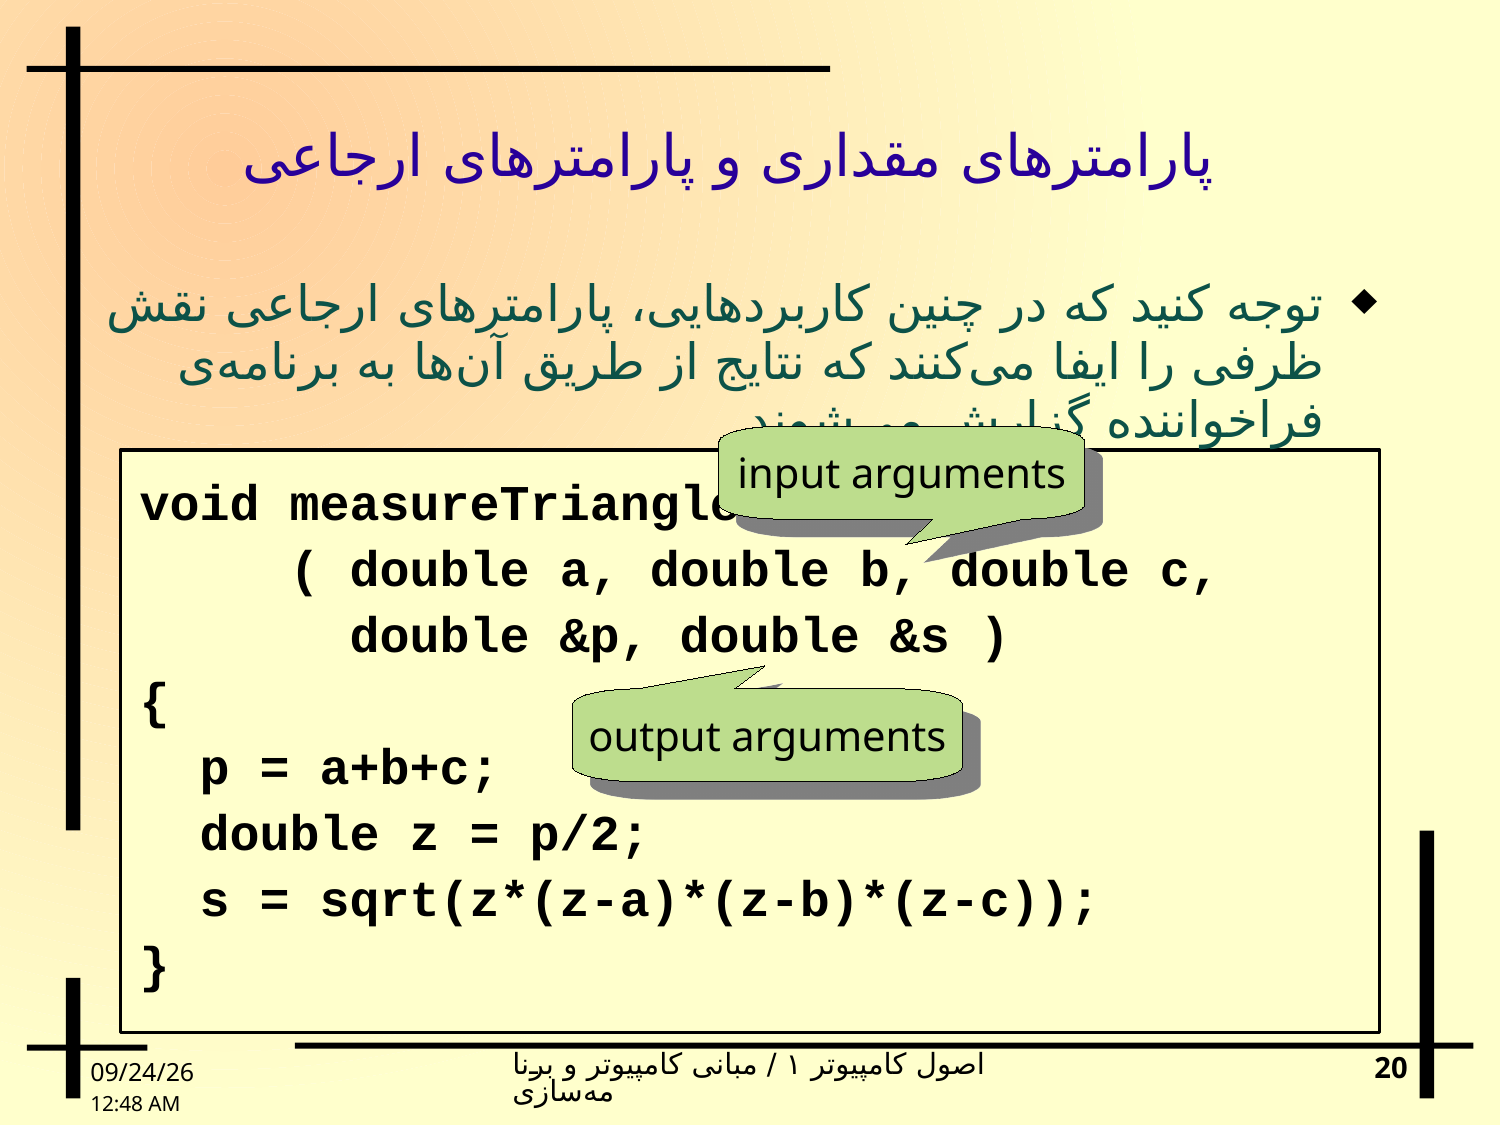

پارامترهای مقداری و پارامترهای ارجاعی
توجه کنید که در چنین کاربردهایی، پارامترهای ارجاعی نقش ظرفی را ایفا می‌کنند که نتایج از طریق آن‌ها به برنامه‌ی فراخواننده گزارش می‌شوند.
input arguments
# void measureTriangle ( double a, double b, double c,
 double &p, double &s )
{
 p = a+b+c;
 double z = p/2;
 s = sqrt(z*(z-a)*(z-b)*(z-c));
}
output arguments
اصول کامپیوتر ۱ / مبانی کامپیوتر و برنامه‌سازی
20